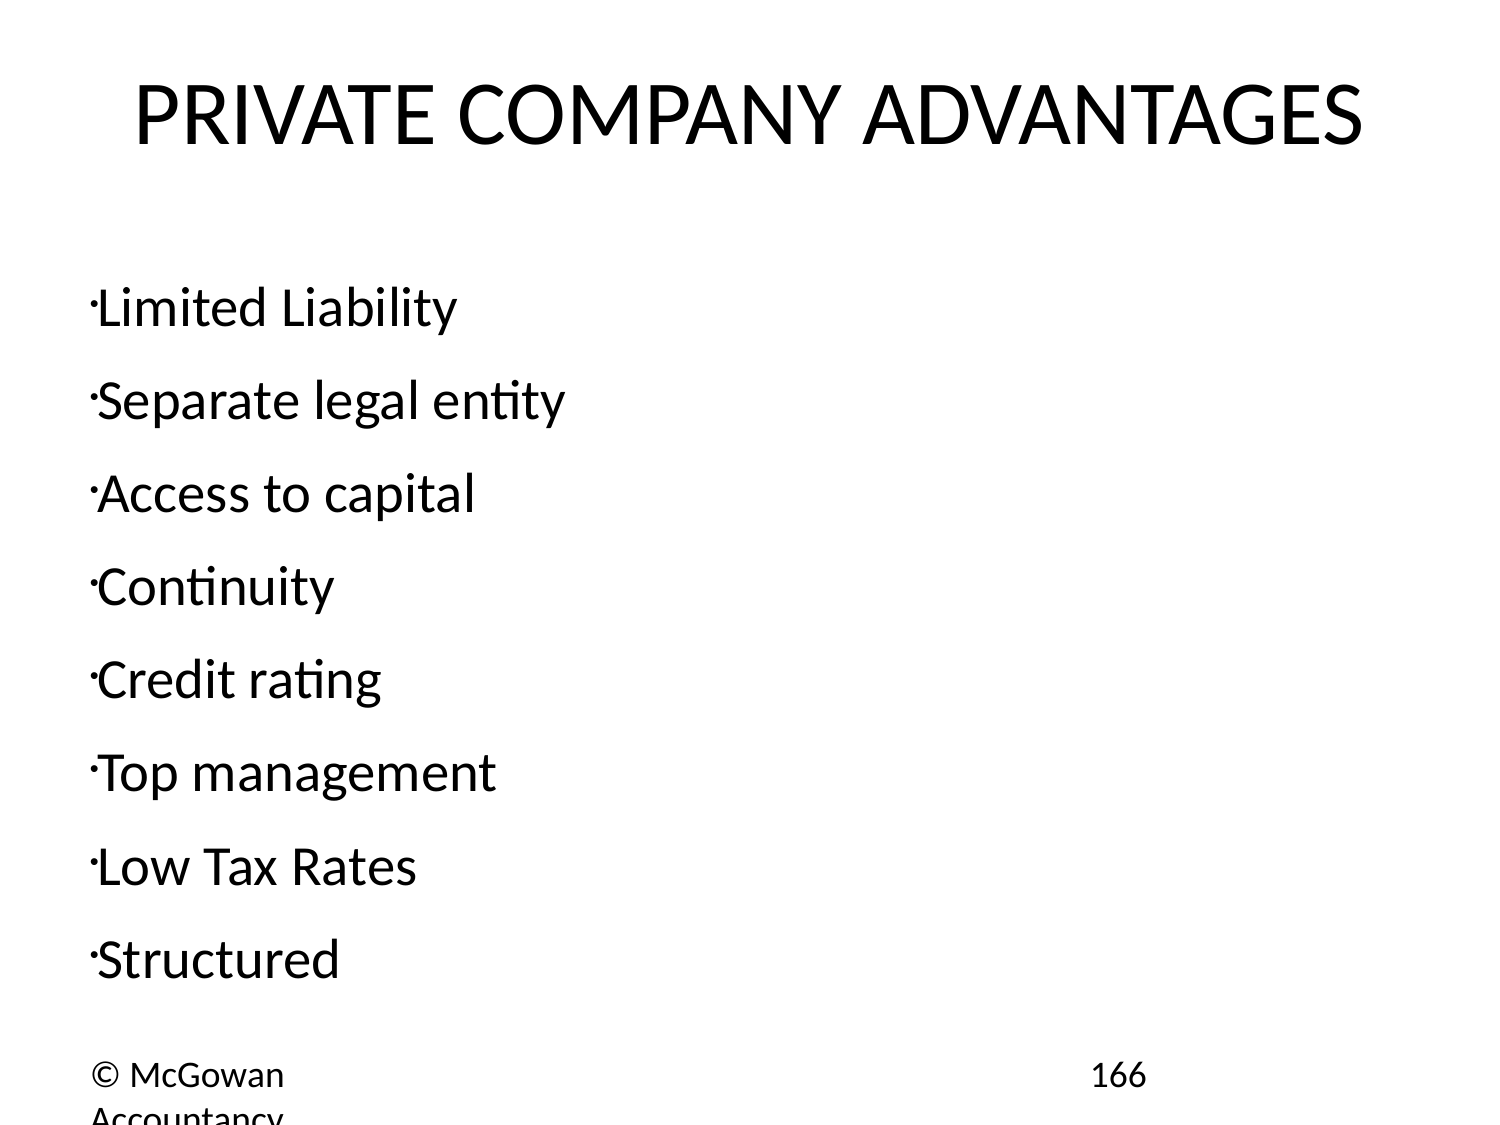

# PRIVATE COMPANY ADVANTAGES
Limited Liability
Separate legal entity
Access to capital
Continuity
Credit rating
Top management
Low Tax Rates
Structured
© McGowan Accountancy Services
166